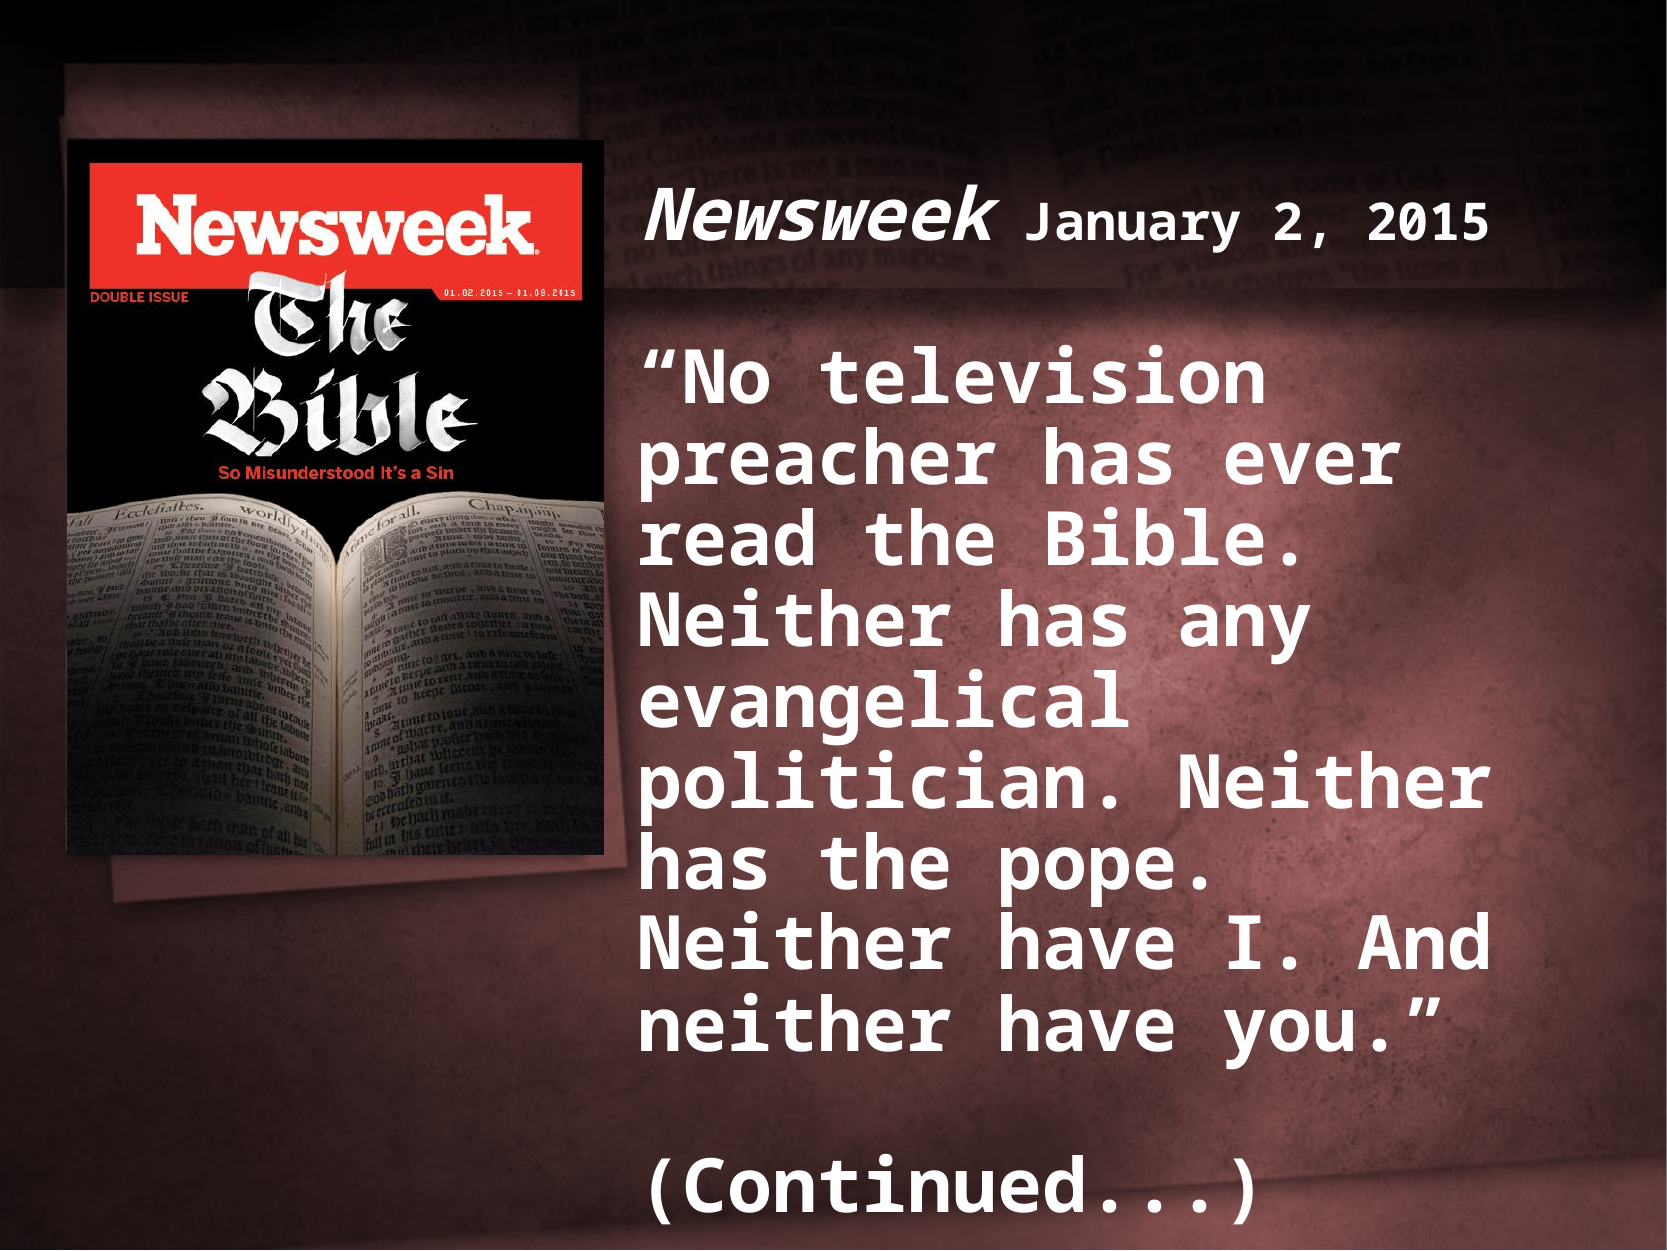

Newsweek January 2, 2015
“No television preacher has ever read the Bible. Neither has any evangelical politician. Neither has the pope. Neither have I. And neither have you.”
(Continued...)